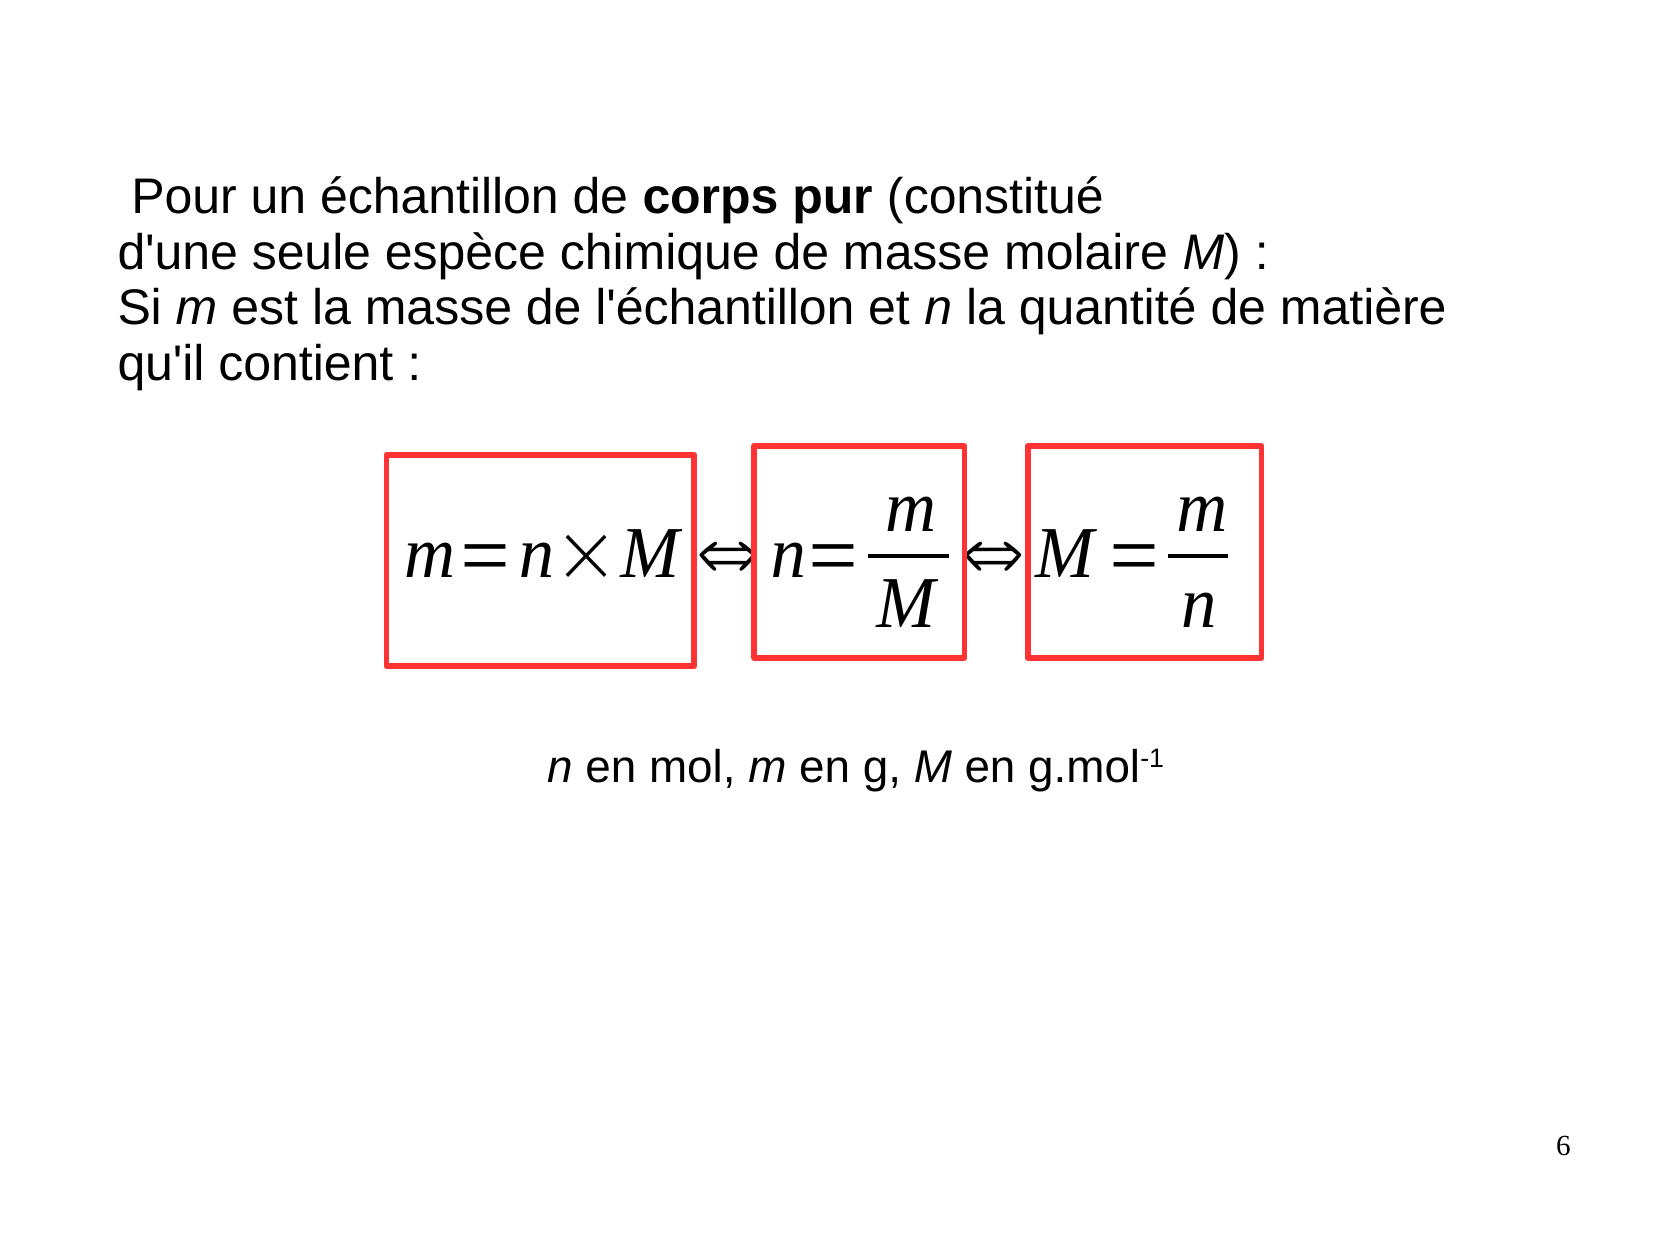

Pour un échantillon de corps pur (constitué
d'une seule espèce chimique de masse molaire M) :
Si m est la masse de l'échantillon et n la quantité de matière
qu'il contient :
n en mol, m en g, M en g.mol-1
6